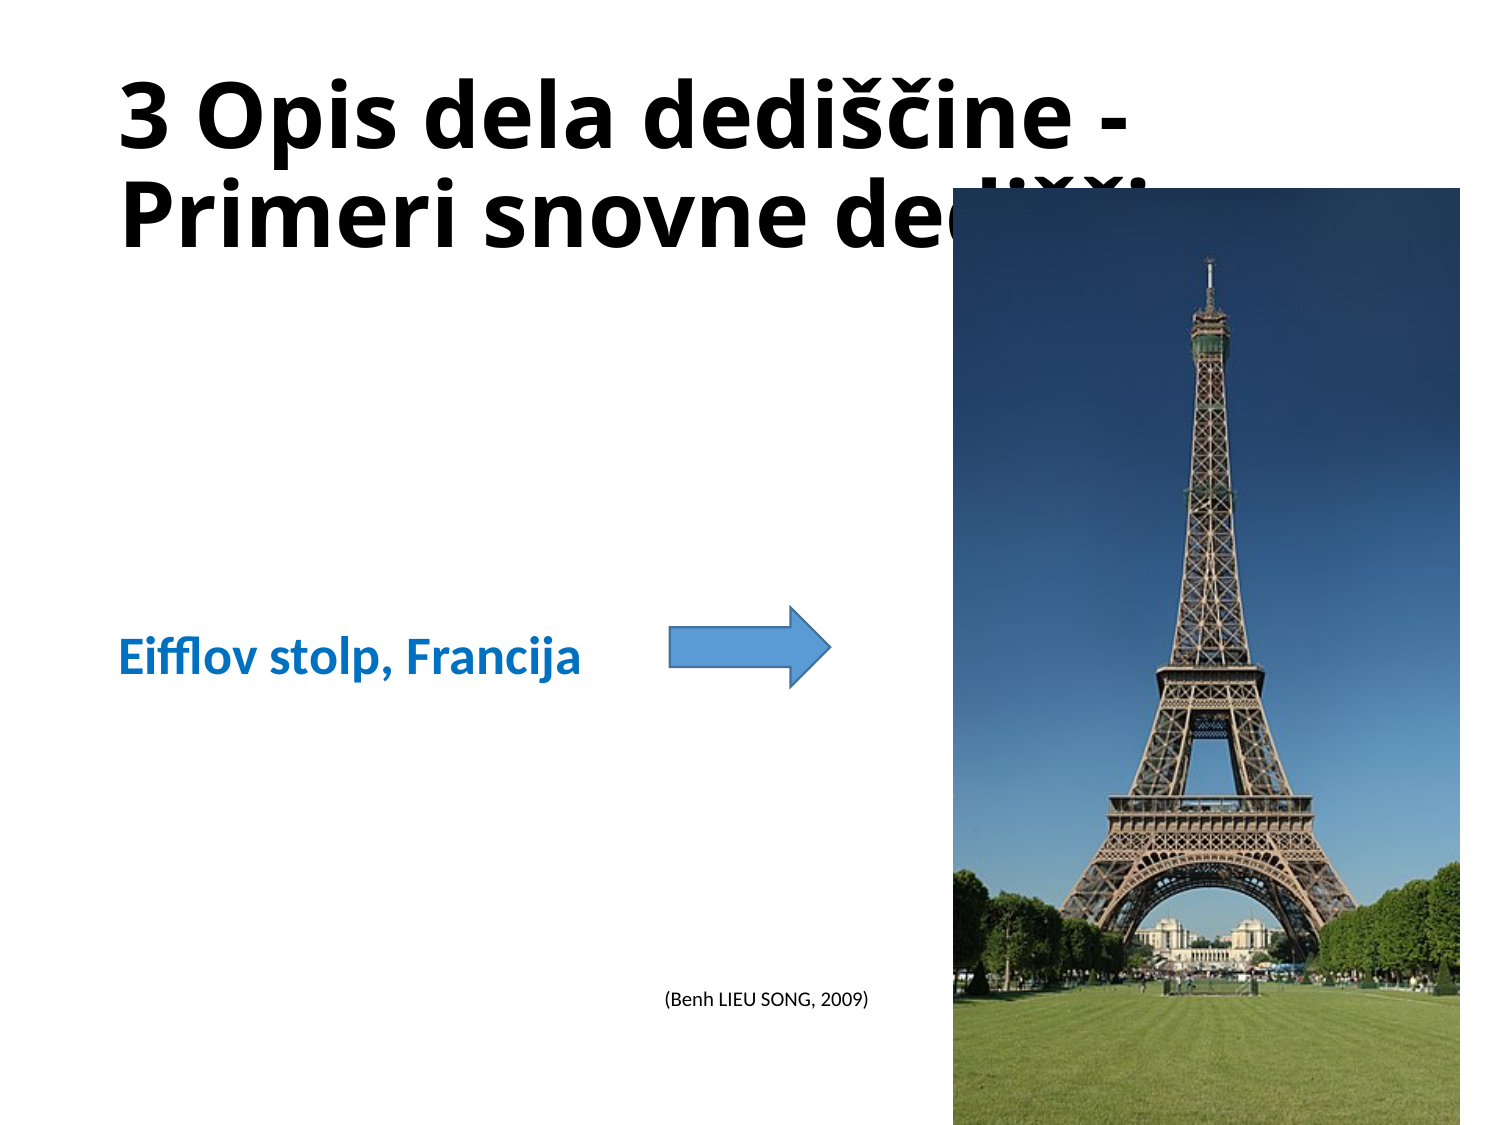

# 3 Opis dela dediščine - Primeri snovne dediščine
Eifflov stolp, Francija
 (Benh LIEU SONG, 2009)